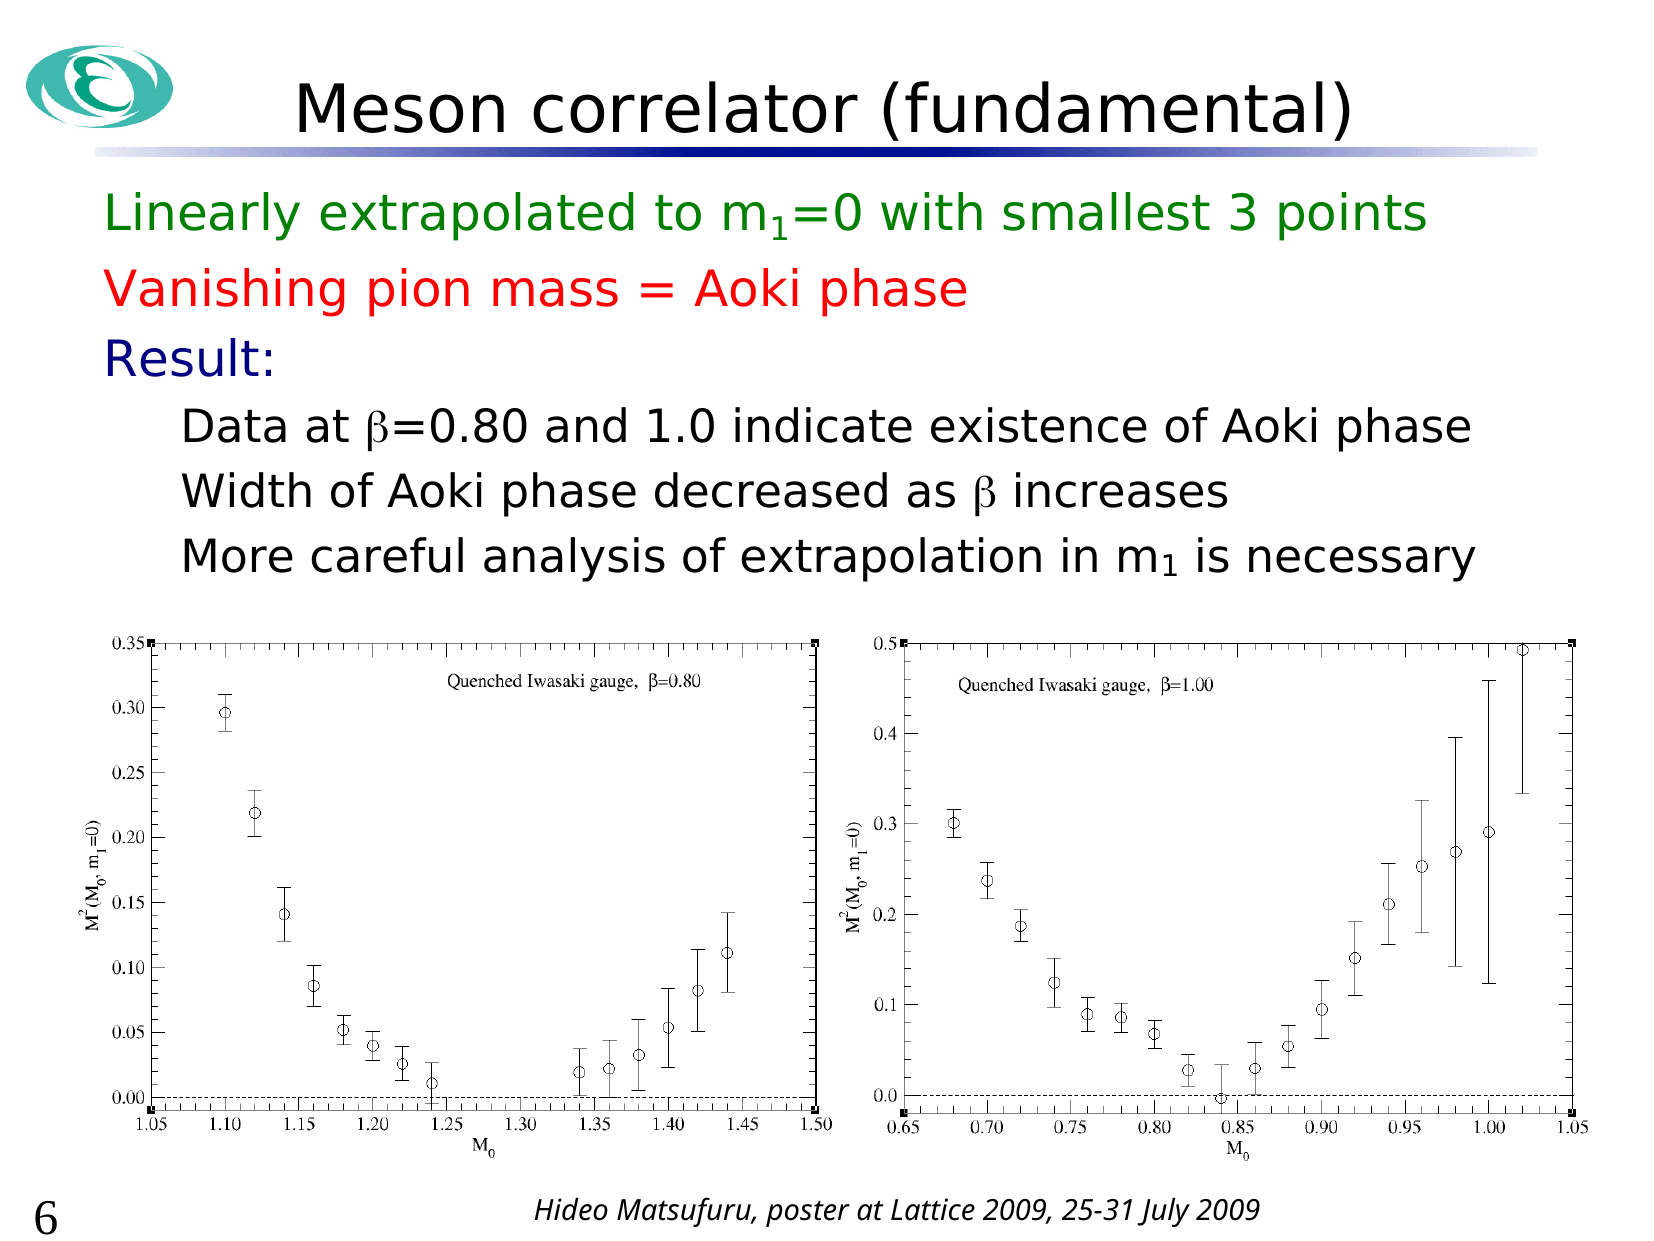

# Meson correlator (fundamental)
Linearly extrapolated to m1=0 with smallest 3 points
Vanishing pion mass = Aoki phase
Result:
Data at =0.80 and 1.0 indicate existence of Aoki phase
Width of Aoki phase decreased as  increases
More careful analysis of extrapolation in m1 is necessary